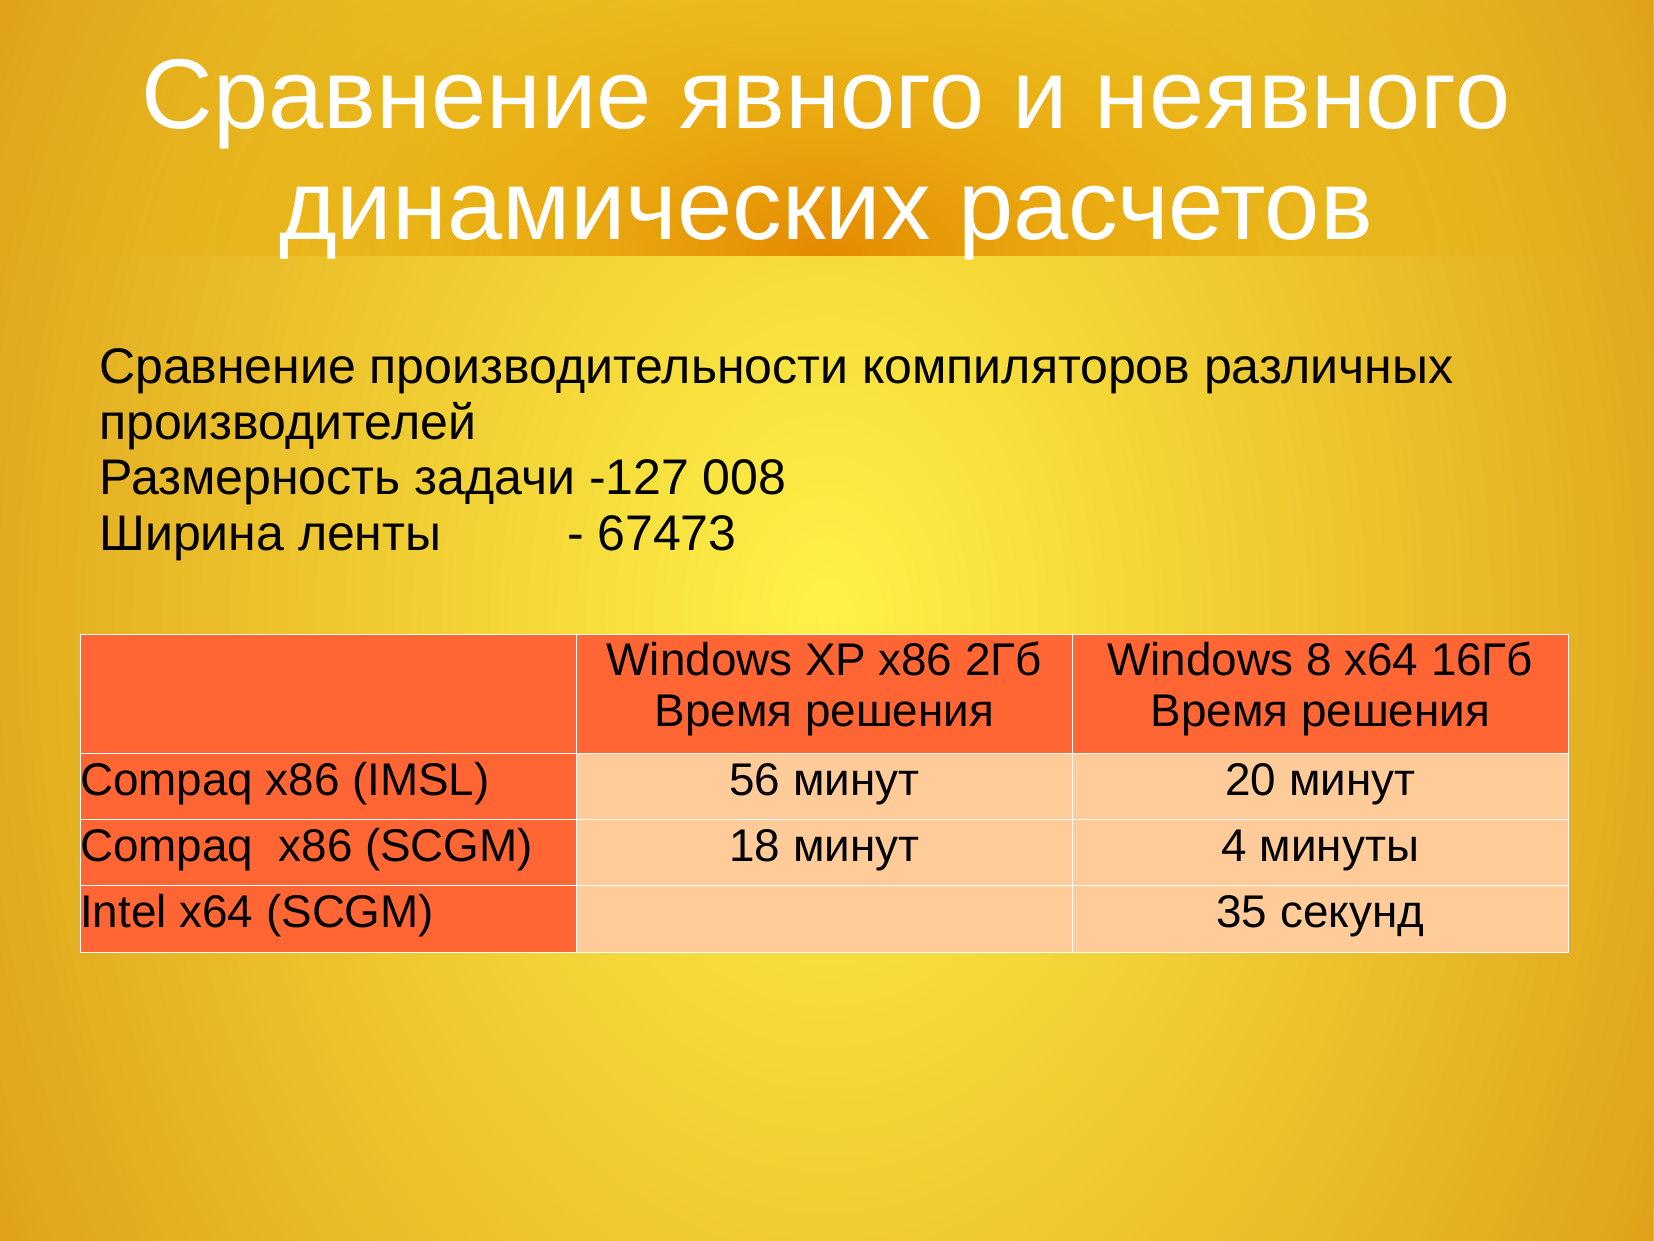

# Сравнение явного и неявного динамических расчетов
Сравнение производительности компиляторов различных производителей
Размерность задачи -127 008
Ширина ленты - 67473
| | Windows XP x86 2Гб Время решения | Windows 8 x64 16Гб Время решения |
| --- | --- | --- |
| Compaq x86 (IMSL) | 56 минут | 20 минут |
| Compaq x86 (SCGM) | 18 минут | 4 минуты |
| Intel x64 (SCGM) | | 35 секунд |